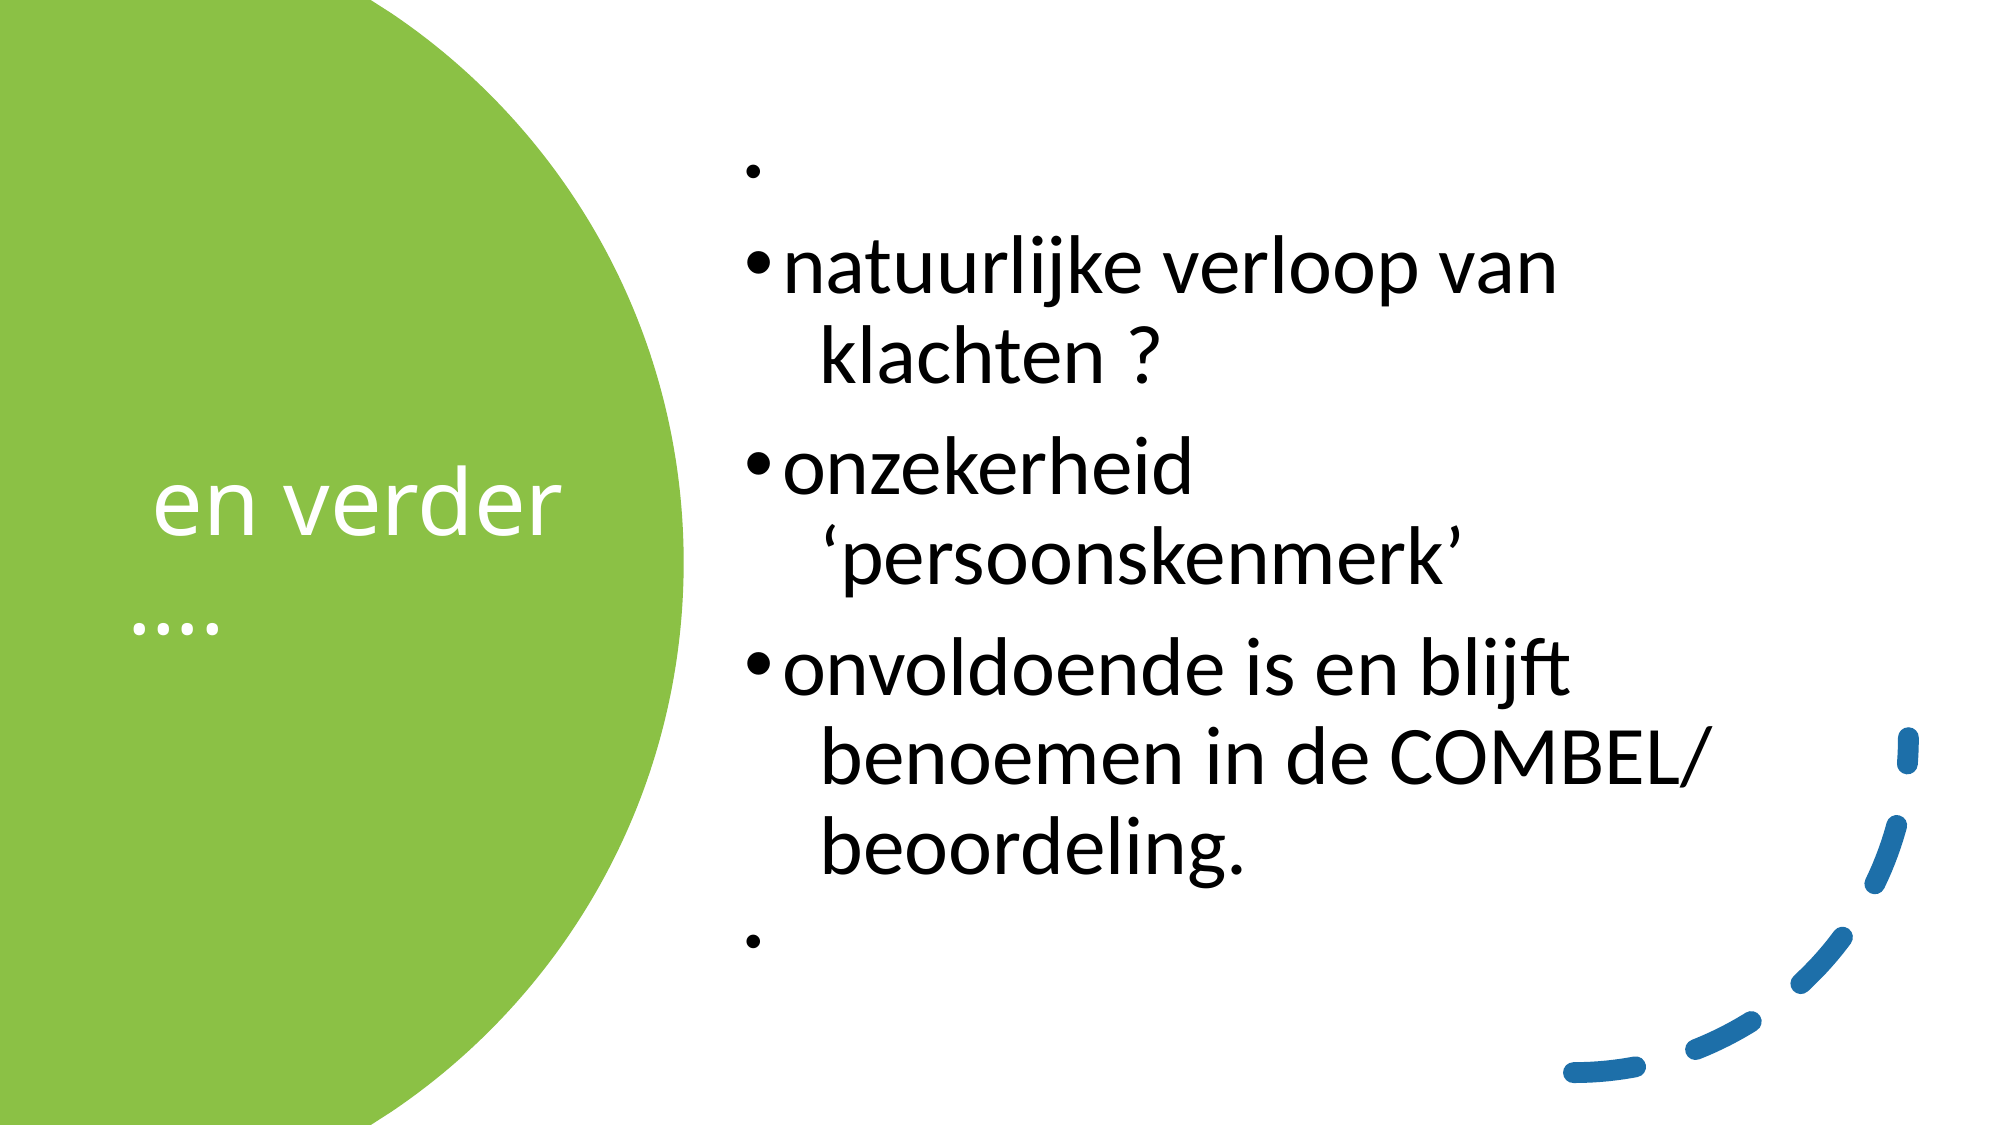

natuurlijke verloop van klachten ?
onzekerheid ‘persoonskenmerk’
onvoldoende is en blijft benoemen in de COMBEL/ beoordeling.
# en verder ….